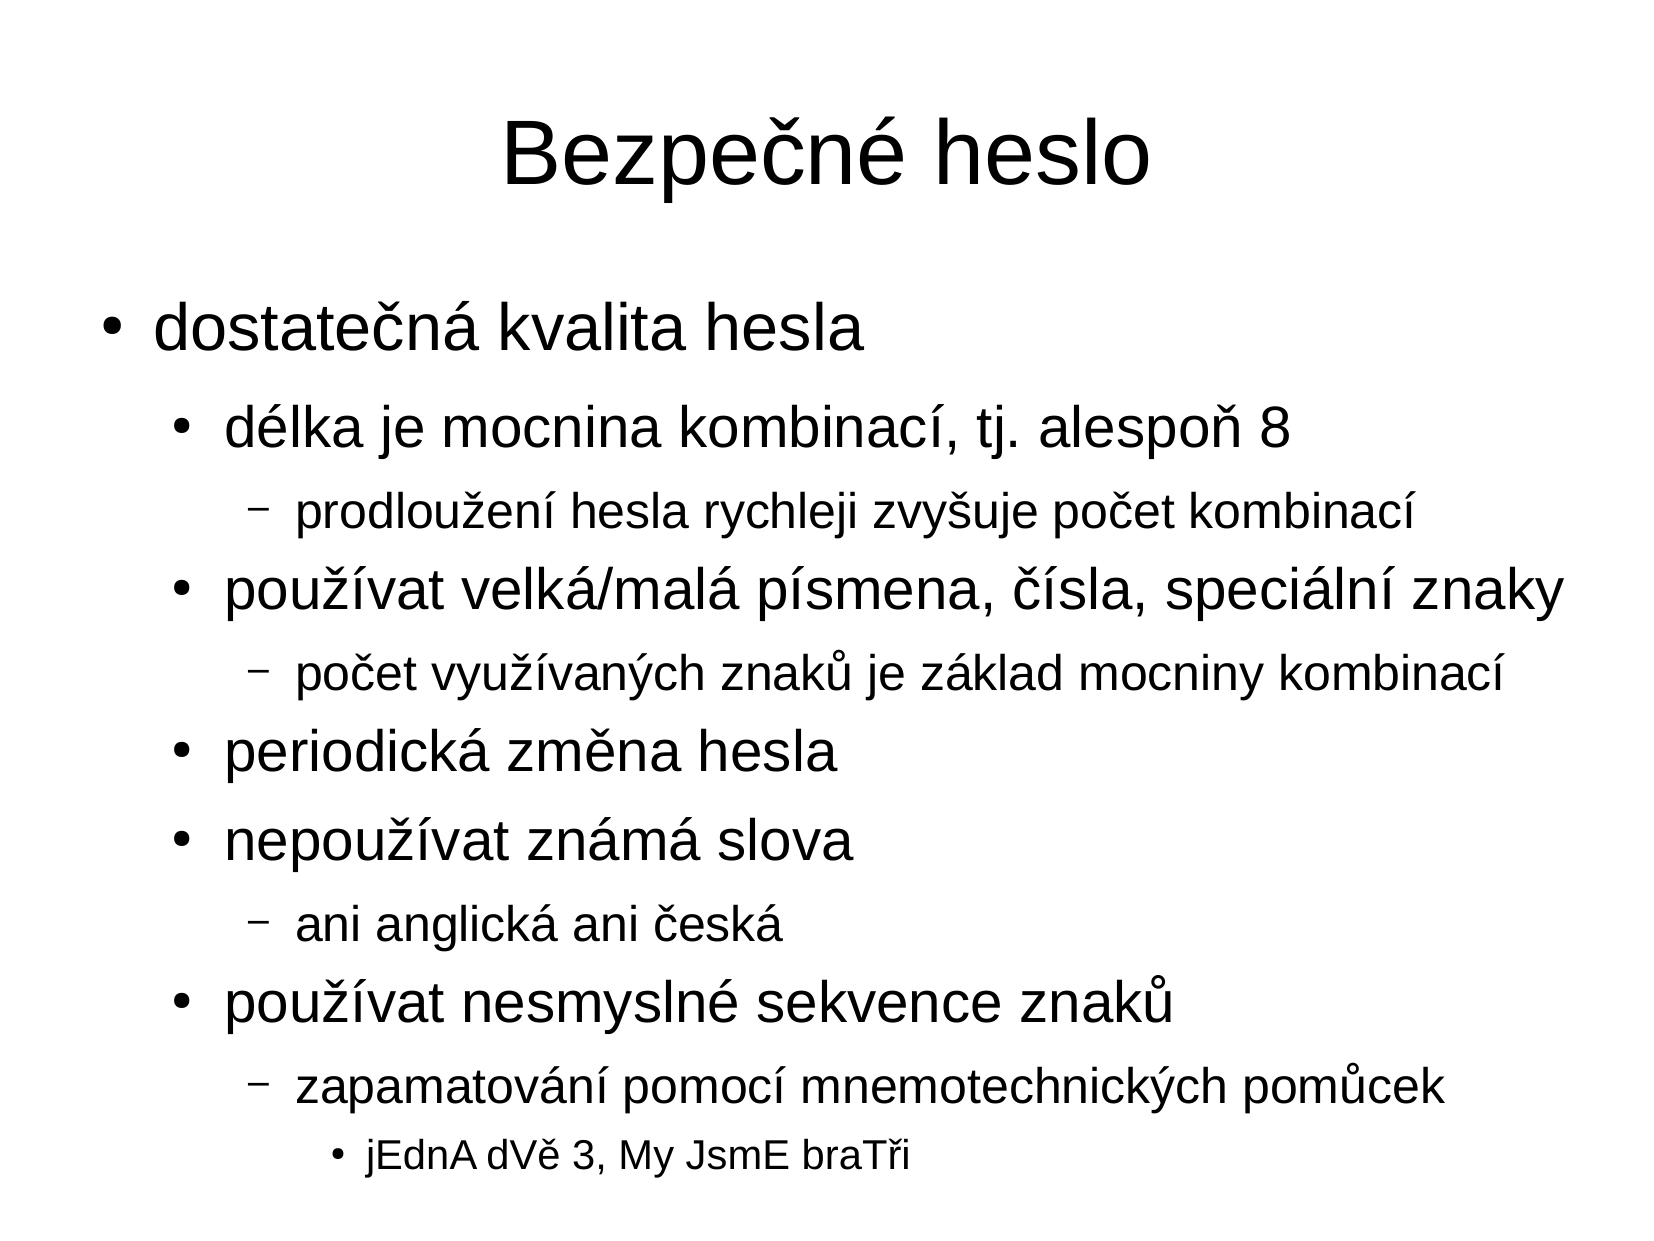

# Bezpečné heslo
dostatečná kvalita hesla
délka je mocnina kombinací, tj. alespoň 8
prodloužení hesla rychleji zvyšuje počet kombinací
používat velká/malá písmena, čísla, speciální znaky
počet využívaných znaků je základ mocniny kombinací
periodická změna hesla
nepoužívat známá slova
ani anglická ani česká
používat nesmyslné sekvence znaků
zapamatování pomocí mnemotechnických pomůcek
jEdnA dVě 3, My JsmE braTři